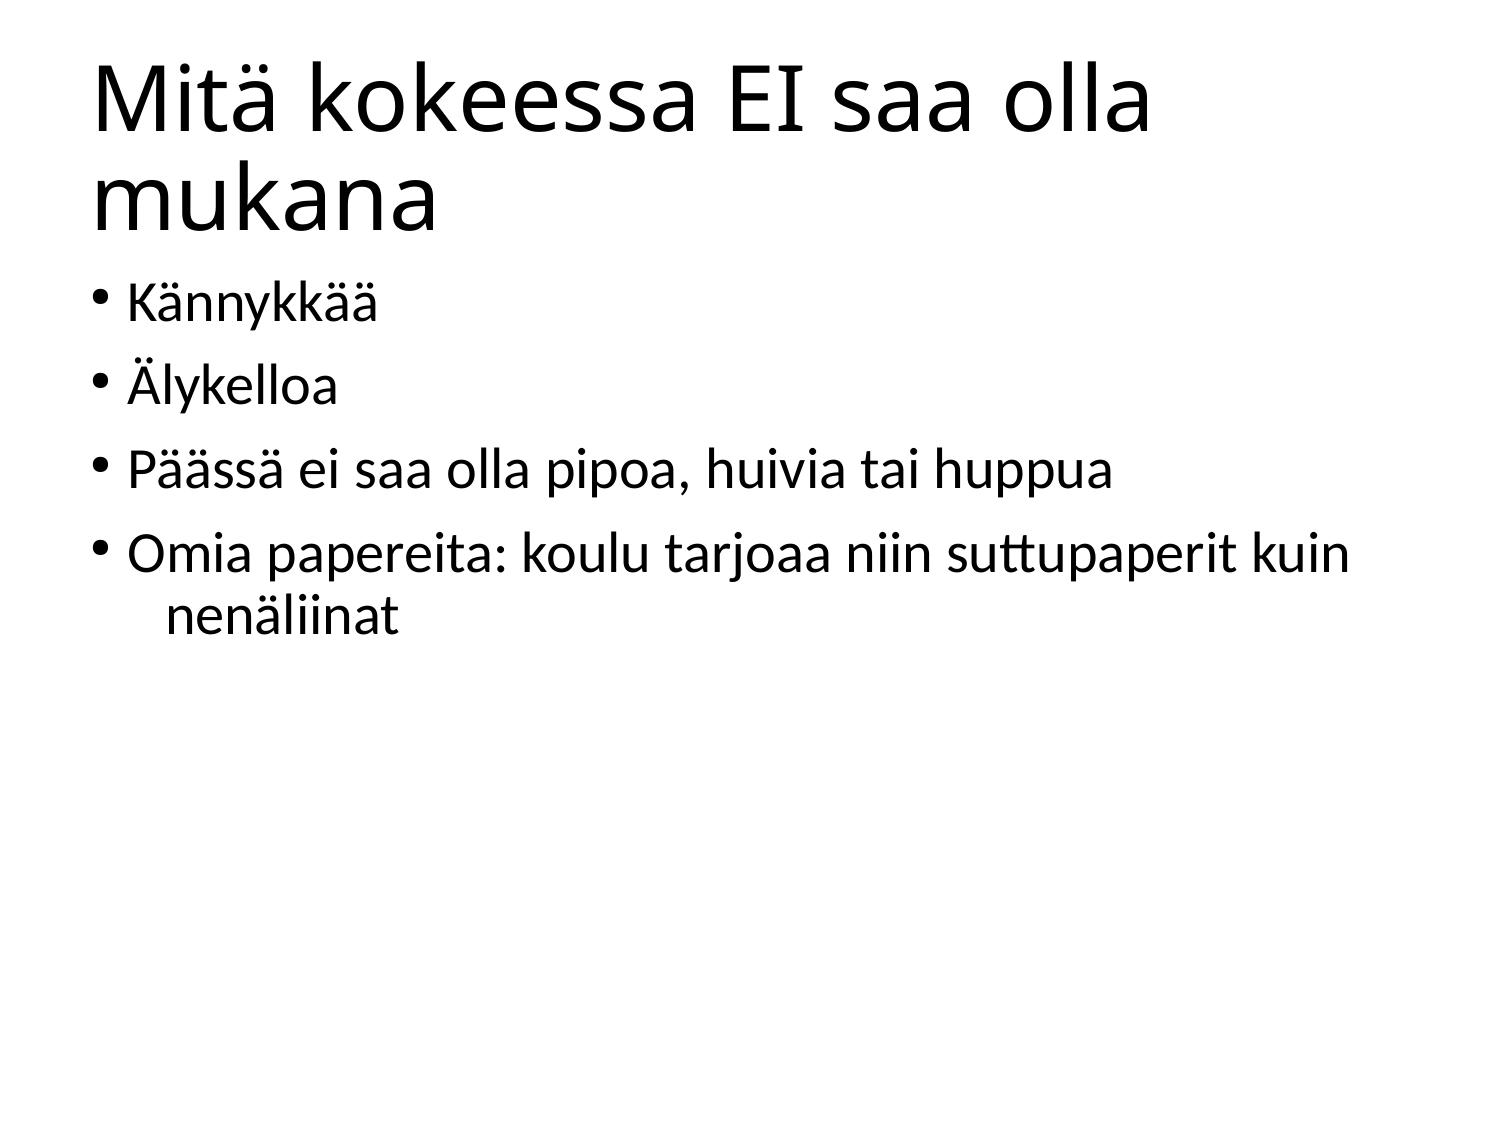

# Mitä kokeessa EI saa olla mukana
Kännykkää
Älykelloa
Päässä ei saa olla pipoa, huivia tai huppua
Omia papereita: koulu tarjoaa niin suttupaperit kuin nenäliinat